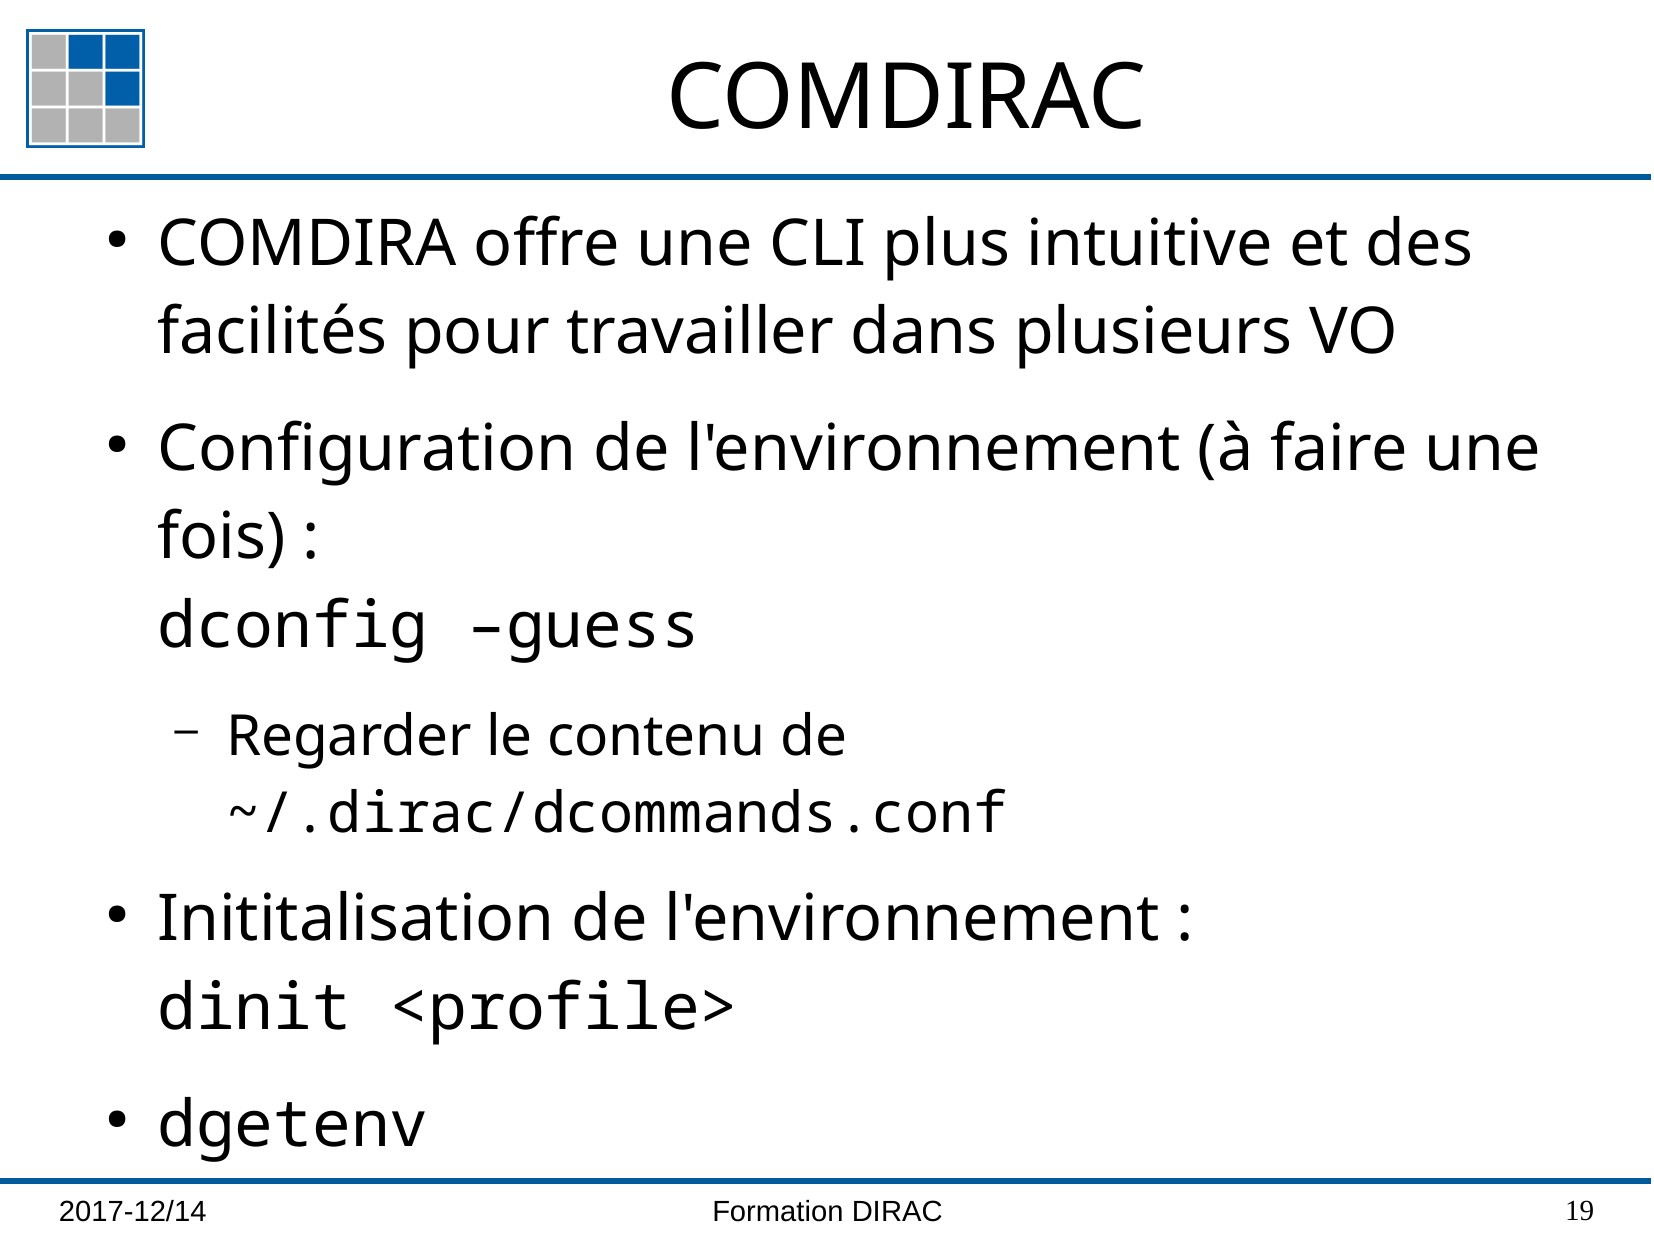

# COMDIRAC
COMDIRA offre une CLI plus intuitive et des facilités pour travailler dans plusieurs VO
Configuration de l'environnement (à faire une fois) :
dconfig –guess
Regarder le contenu de ~/.dirac/dcommands.conf
Inititalisation de l'environnement :
dinit <profile>
dgetenv
March 2017
BELLE 2 - LAL